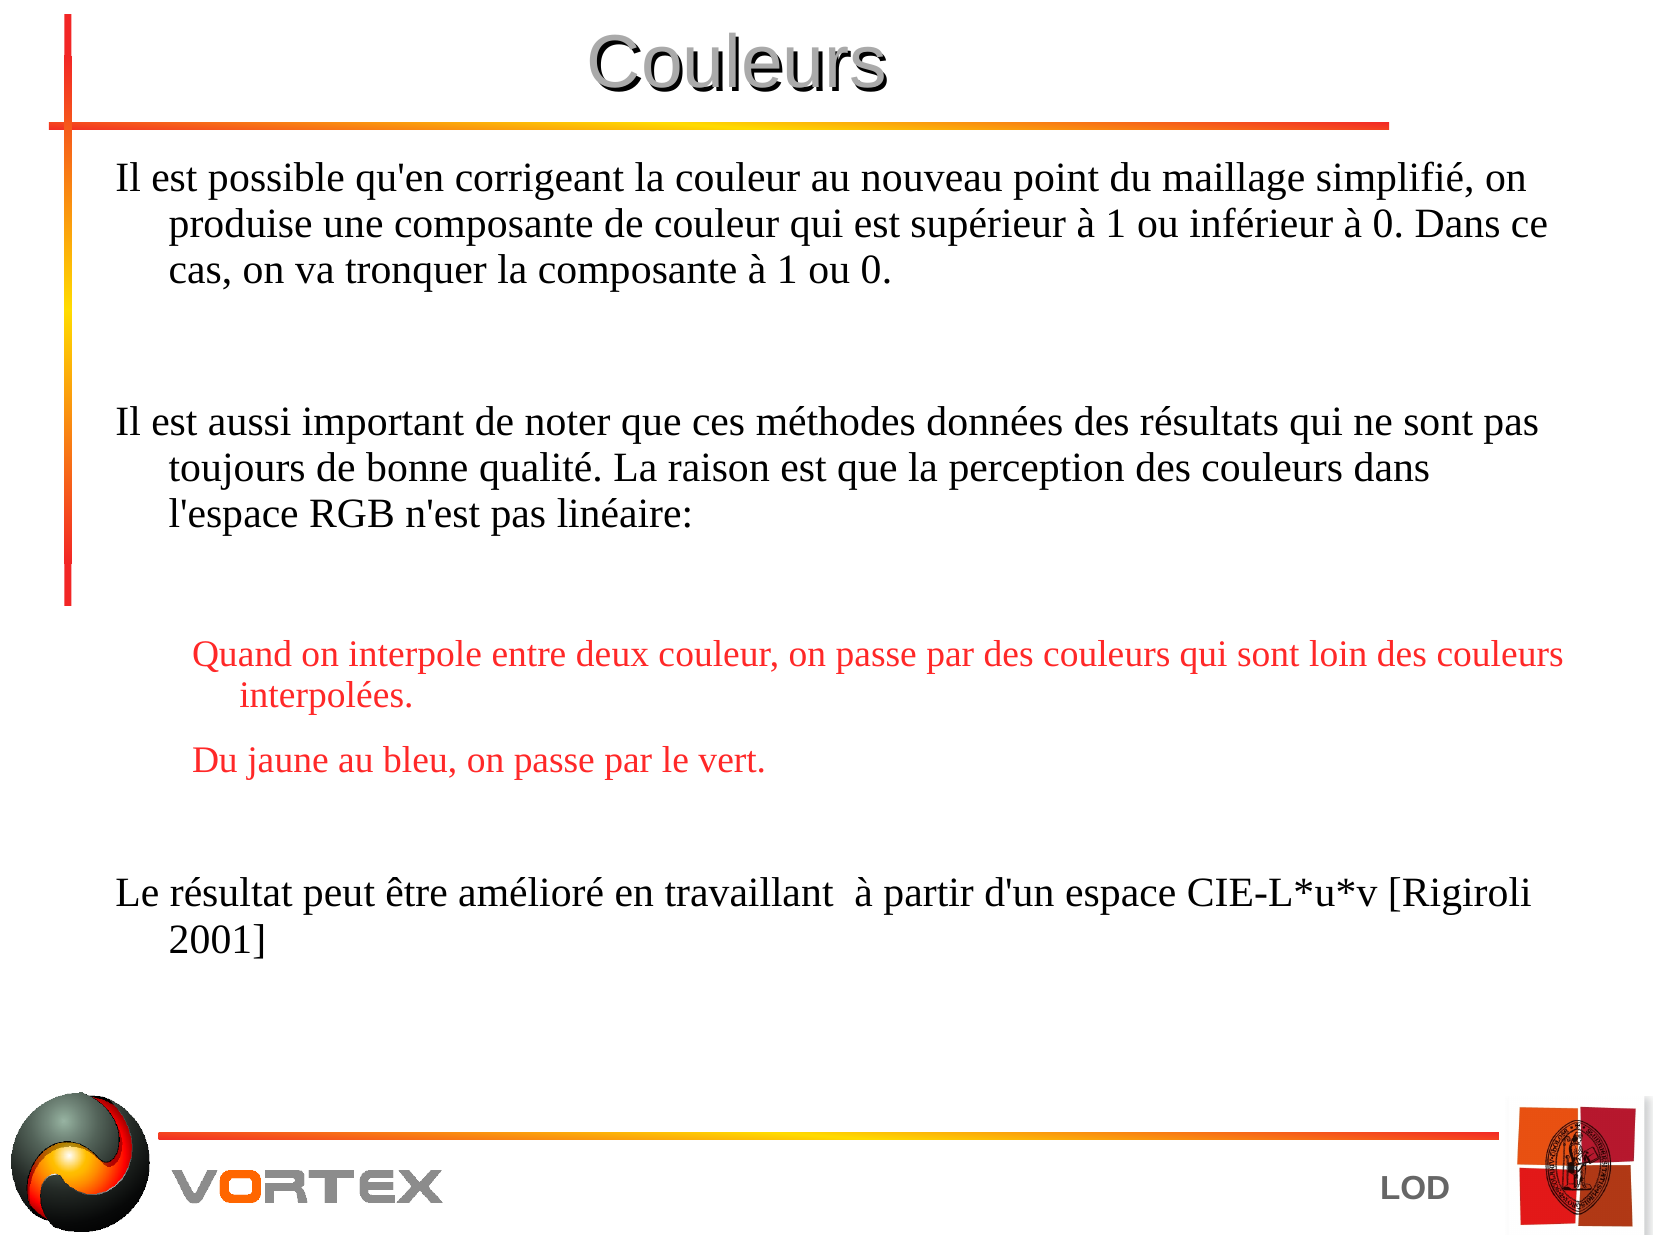

# Couleurs
Il est possible qu'en corrigeant la couleur au nouveau point du maillage simplifié, on produise une composante de couleur qui est supérieur à 1 ou inférieur à 0. Dans ce cas, on va tronquer la composante à 1 ou 0.
Il est aussi important de noter que ces méthodes données des résultats qui ne sont pas toujours de bonne qualité. La raison est que la perception des couleurs dans l'espace RGB n'est pas linéaire:
Quand on interpole entre deux couleur, on passe par des couleurs qui sont loin des couleurs interpolées.
Du jaune au bleu, on passe par le vert.
Le résultat peut être amélioré en travaillant à partir d'un espace CIE-L*u*v [Rigiroli 2001]